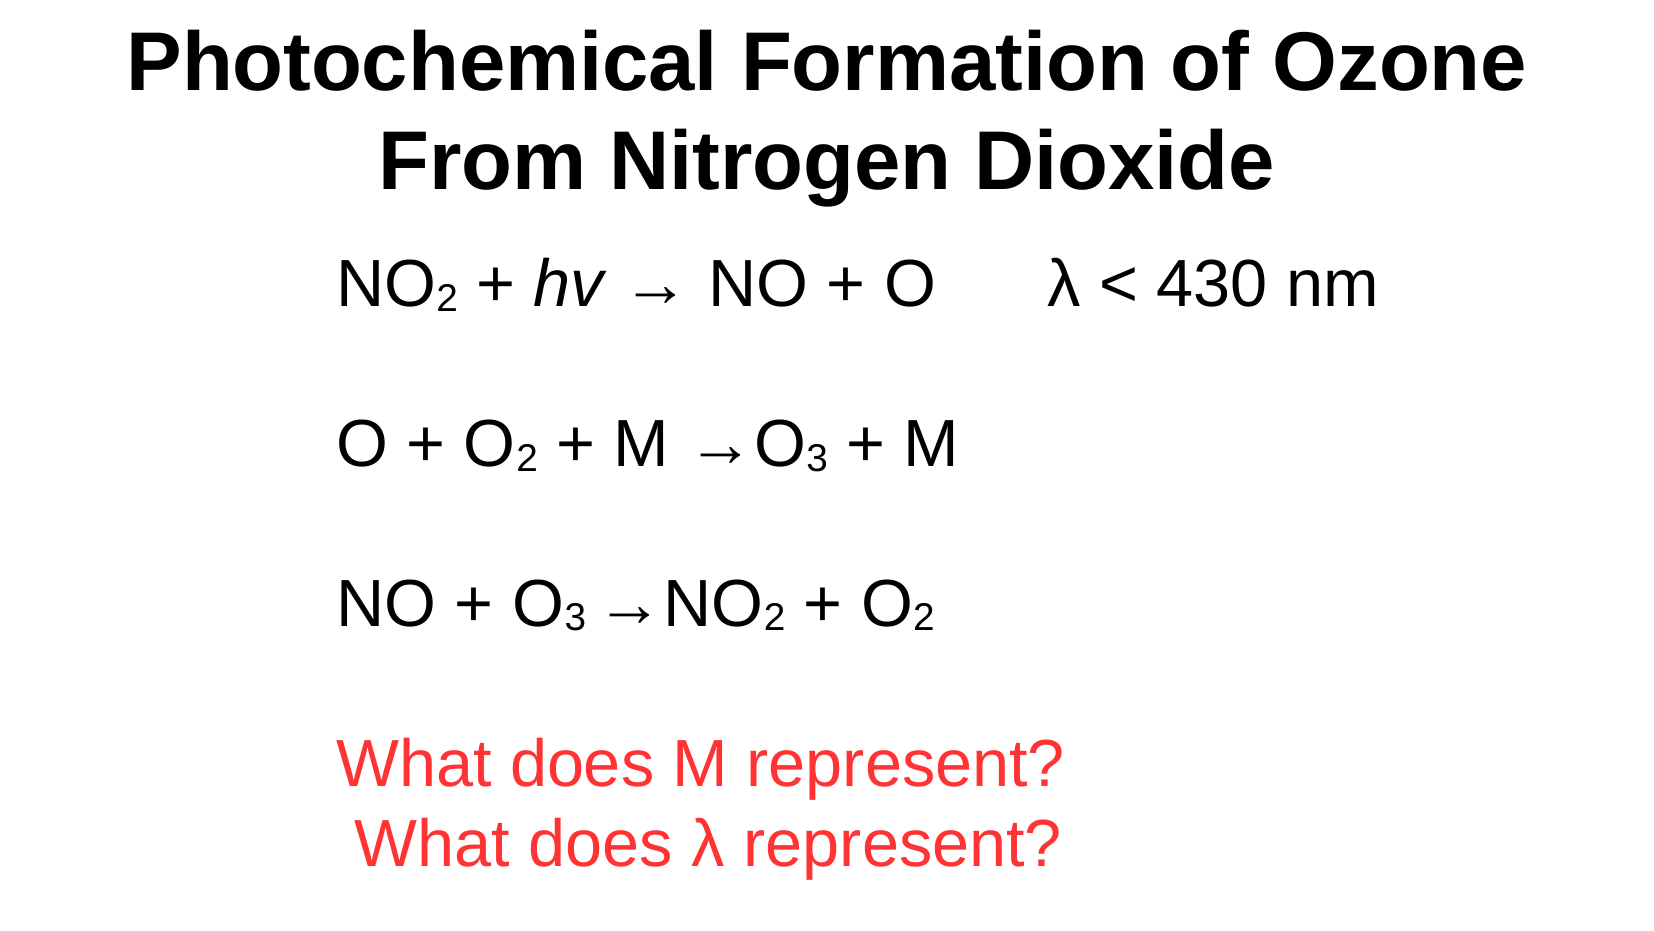

Photochemical Formation of Ozone
From Nitrogen Dioxide
NO2 + hv → NO + O λ < 430 nm
O + O2 + M →O3 + M
NO + O3 →NO2 + O2
What does M represent?
 What does λ represent?